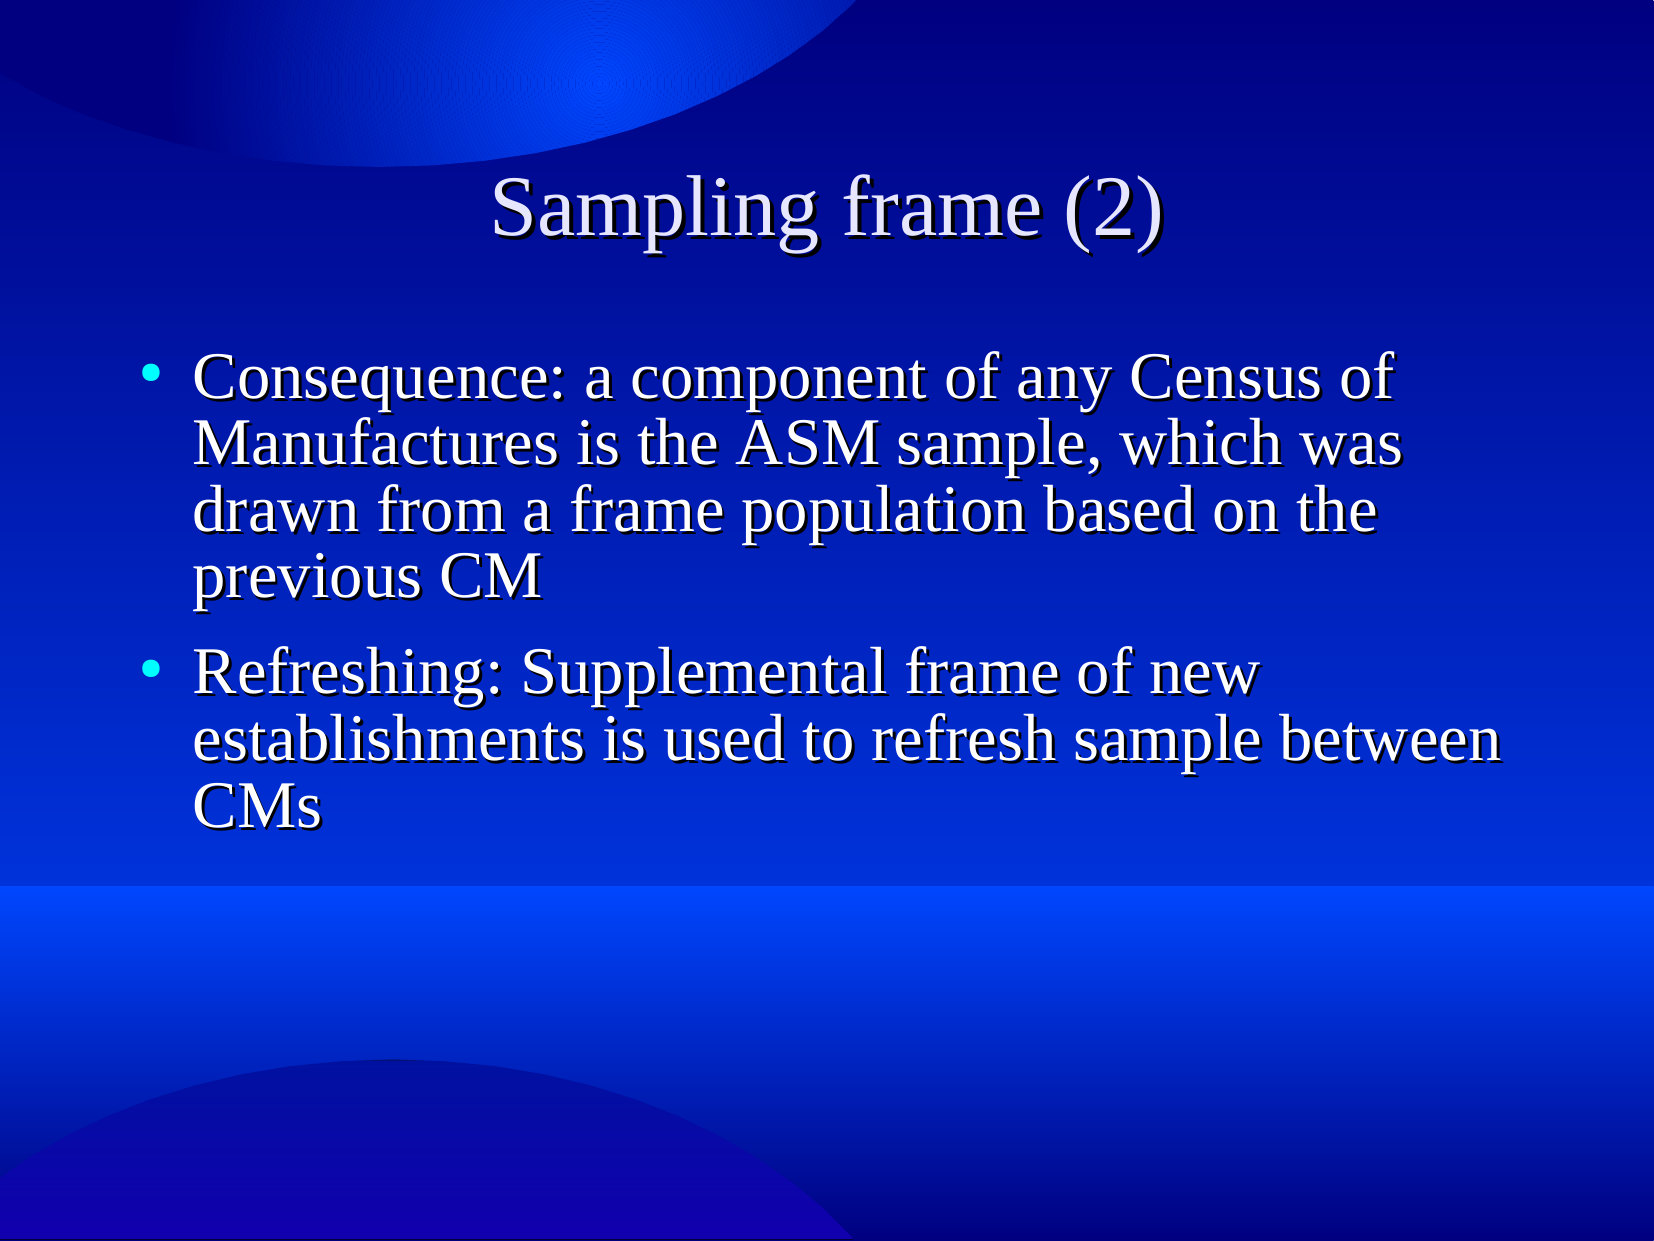

# Sampling frame (2)
Consequence: a component of any Census of Manufactures is the ASM sample, which was drawn from a frame population based on the previous CM
Refreshing: Supplemental frame of new establishments is used to refresh sample between CMs